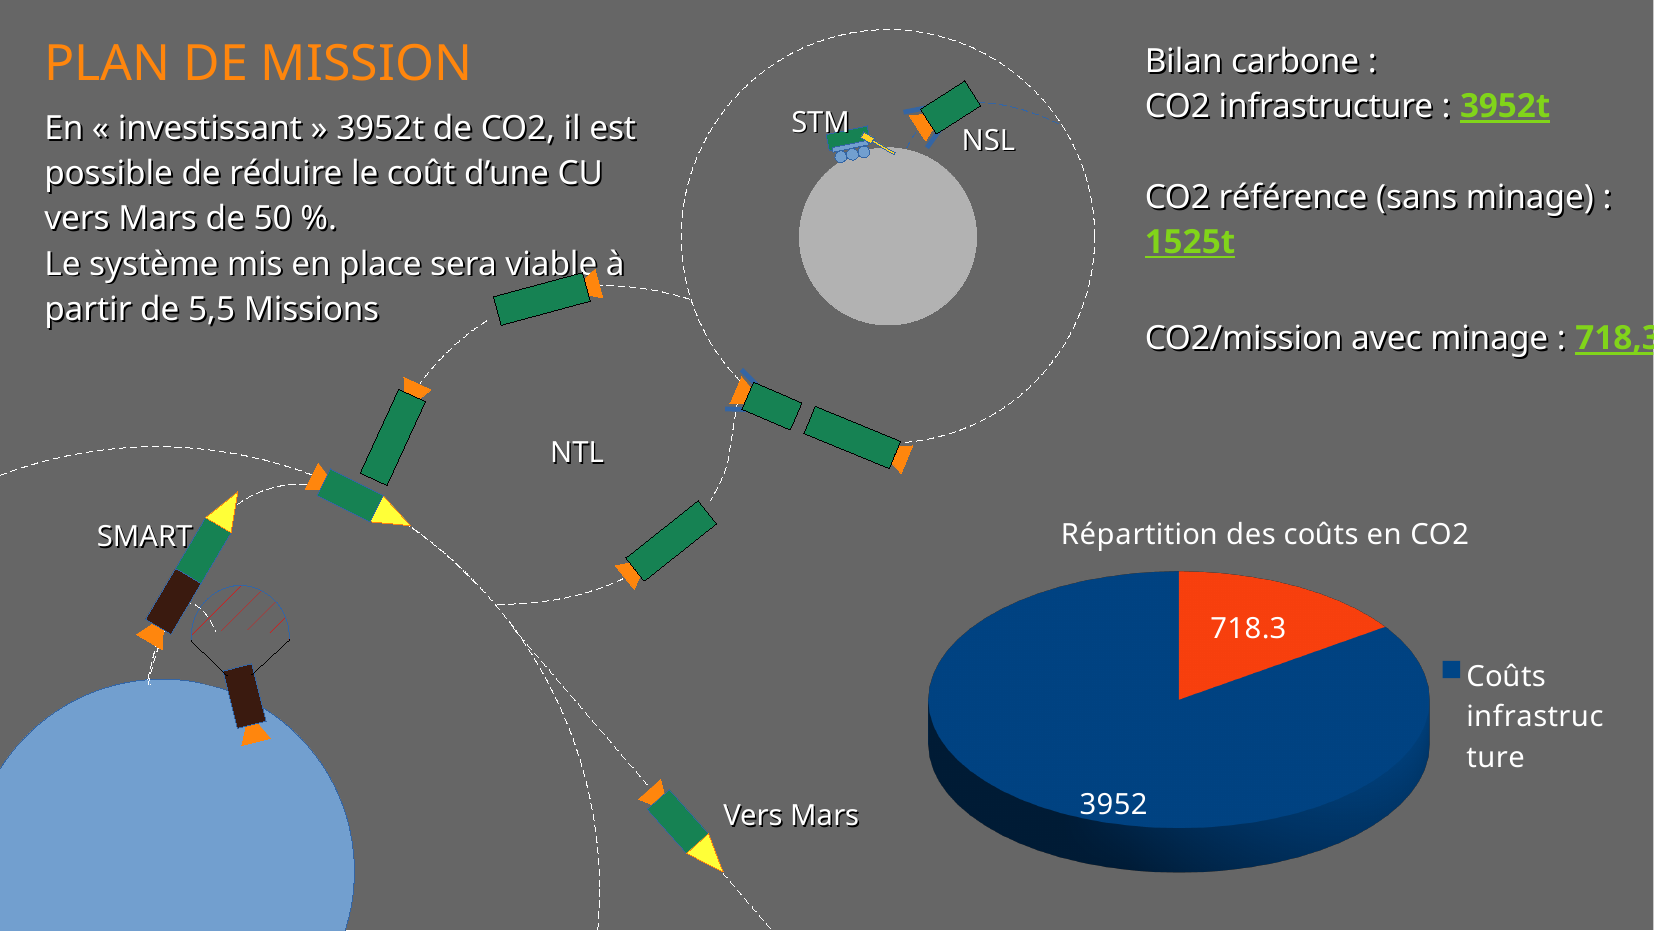

PLAN DE MISSION
Bilan carbone :
CO2 infrastructure : 3952t
CO2 référence (sans minage) : 1525t
CO2/mission avec minage : 718,3t
STM
En « investissant » 3952t de CO2, il est possible de réduire le coût d’une CU vers Mars de 50 %.
Le système mis en place sera viable à partir de 5,5 Missions
NSL
NTL
[unsupported chart]
SMART
Vers Mars